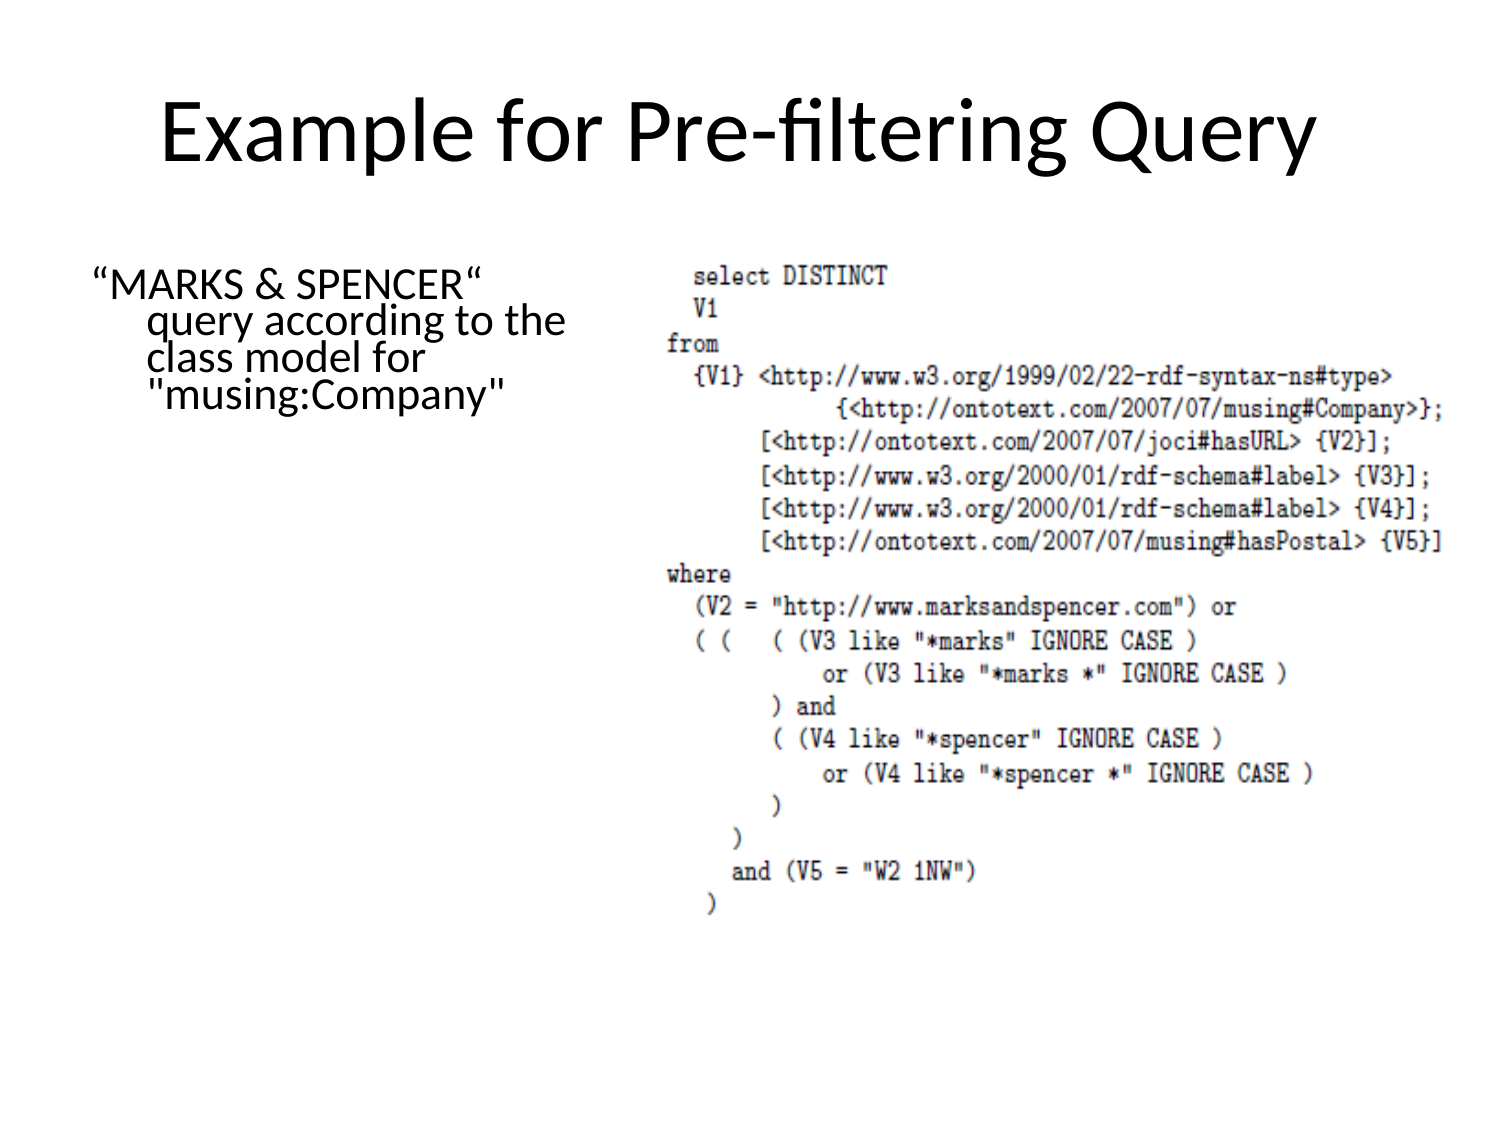

# Example for Pre-filtering Query
“MARKS & SPENCER“ query according to the class model for "musing:Company"